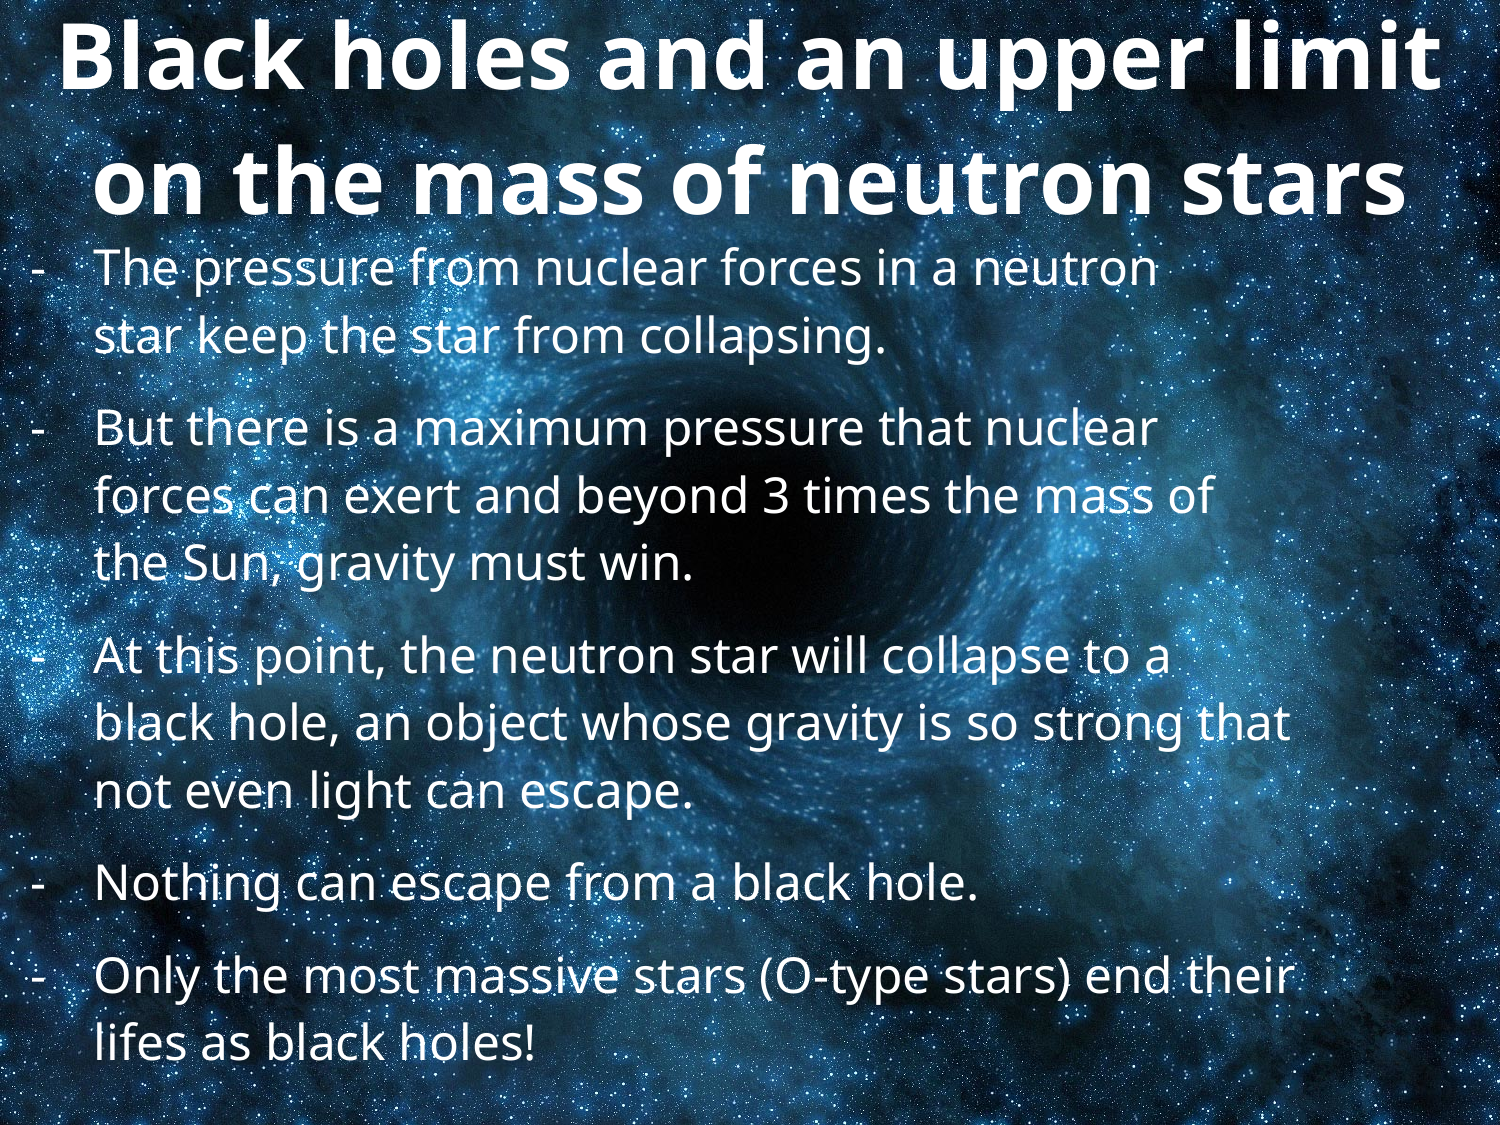

# Black holes and an upper limit on the mass of neutron stars
-	The pressure from nuclear forces in a neutron
	star keep the star from collapsing.
-	But there is a maximum pressure that nuclear
	forces can exert and beyond 3 times the mass of
	the Sun, gravity must win.
-	At this point, the neutron star will collapse to a
	black hole, an object whose gravity is so strong that
	not even light can escape.
-	Nothing can escape from a black hole.
-	Only the most massive stars (O-type stars) end their
	lifes as black holes!